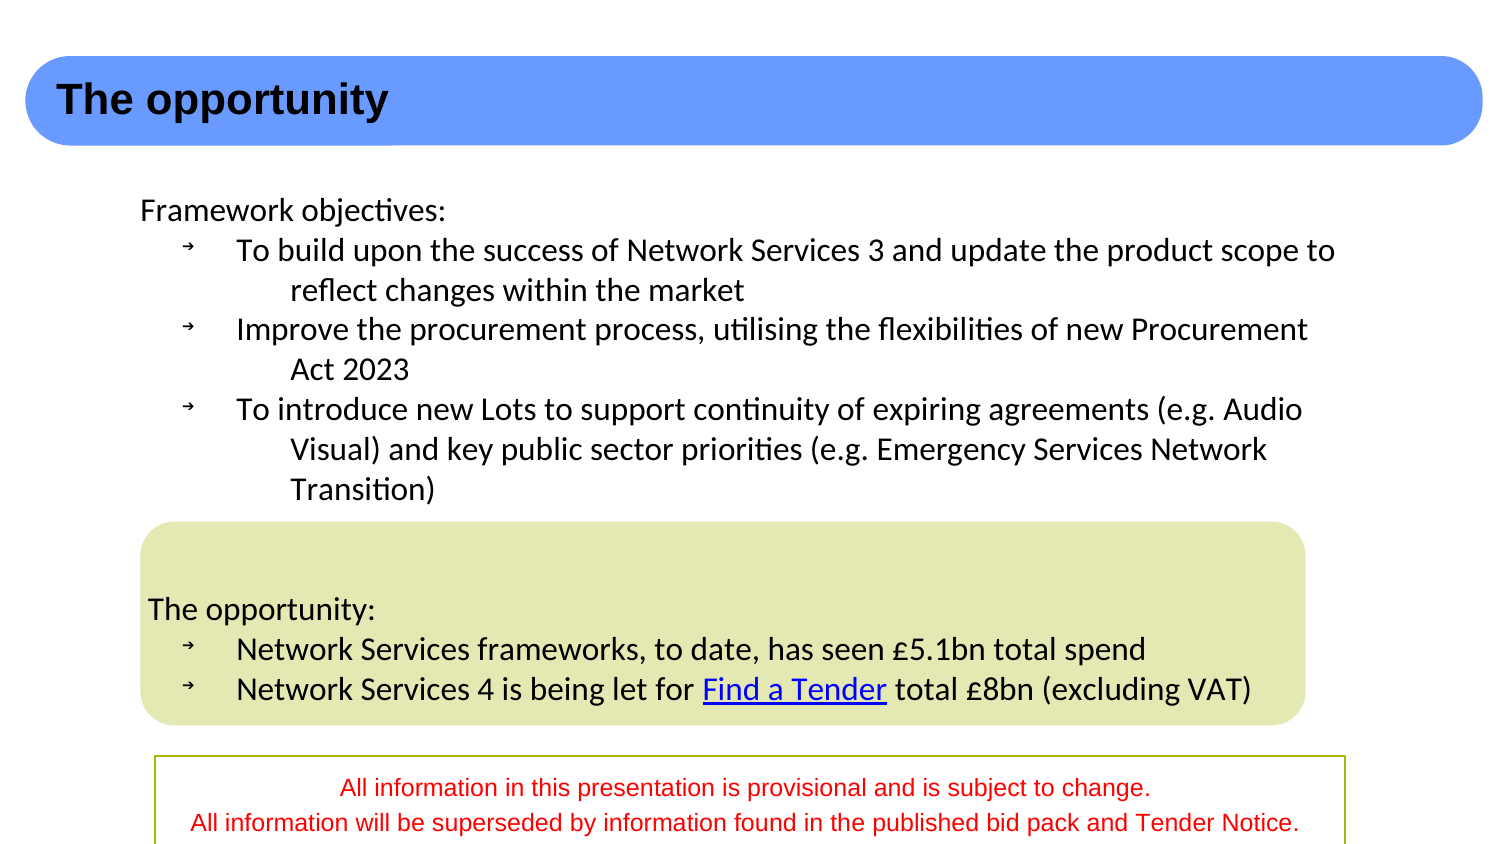

The opportunity
# Framework objectives:
To build upon the success of Network Services 3 and update the product scope to reflect changes within the market
Improve the procurement process, utilising the flexibilities of new Procurement Act 2023
To introduce new Lots to support continuity of expiring agreements (e.g. Audio Visual) and key public sector priorities (e.g. Emergency Services Network Transition)
 The opportunity:
Network Services frameworks, to date, has seen £5.1bn total spend
Network Services 4 is being let for Find a Tender total £8bn (excluding VAT)
All information in this presentation is provisional and is subject to change.
All information will be superseded by information found in the published bid pack and Tender Notice.